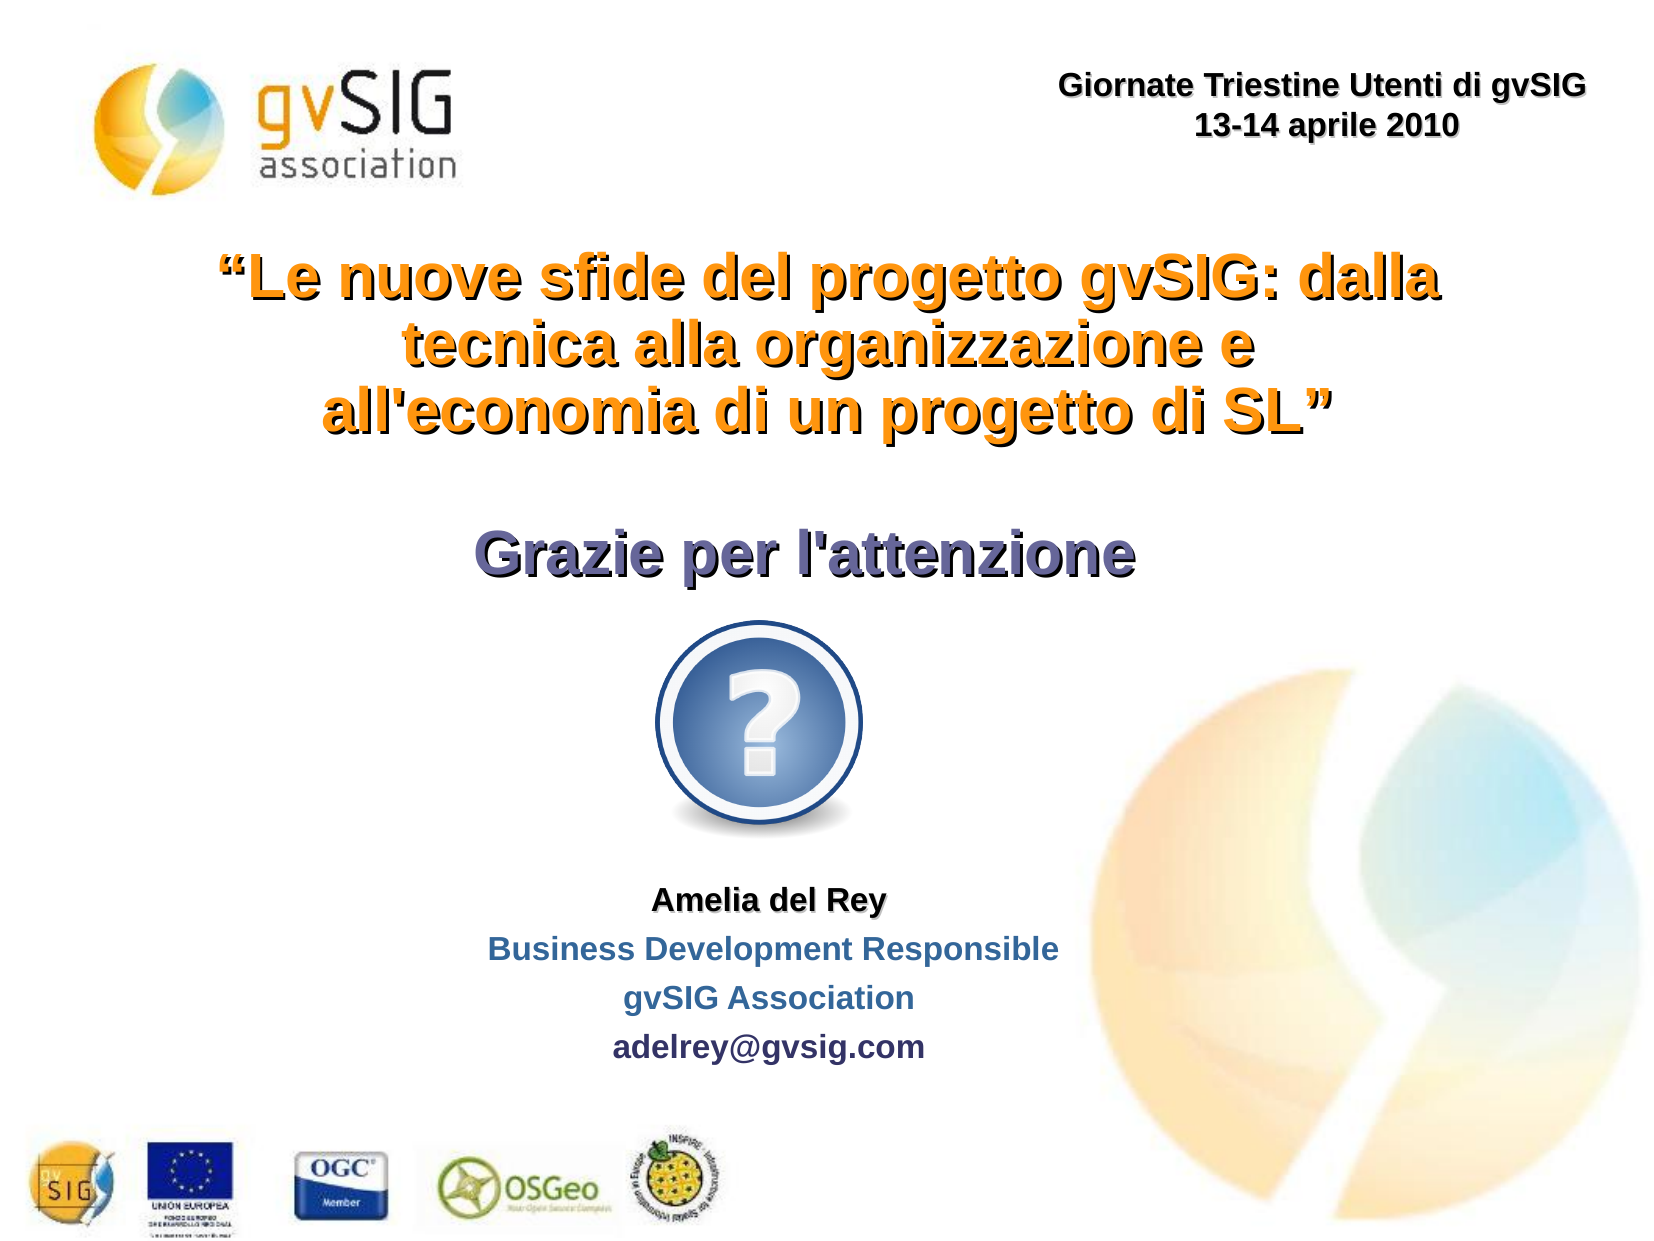

“Le nuove sfide del progetto gvSIG: dalla tecnica alla organizzazione e all'economia di un progetto di SL”
Grazie per l'attenzione
Amelia del Rey
 Business Development Responsible
gvSIG Association
adelrey@gvsig.com